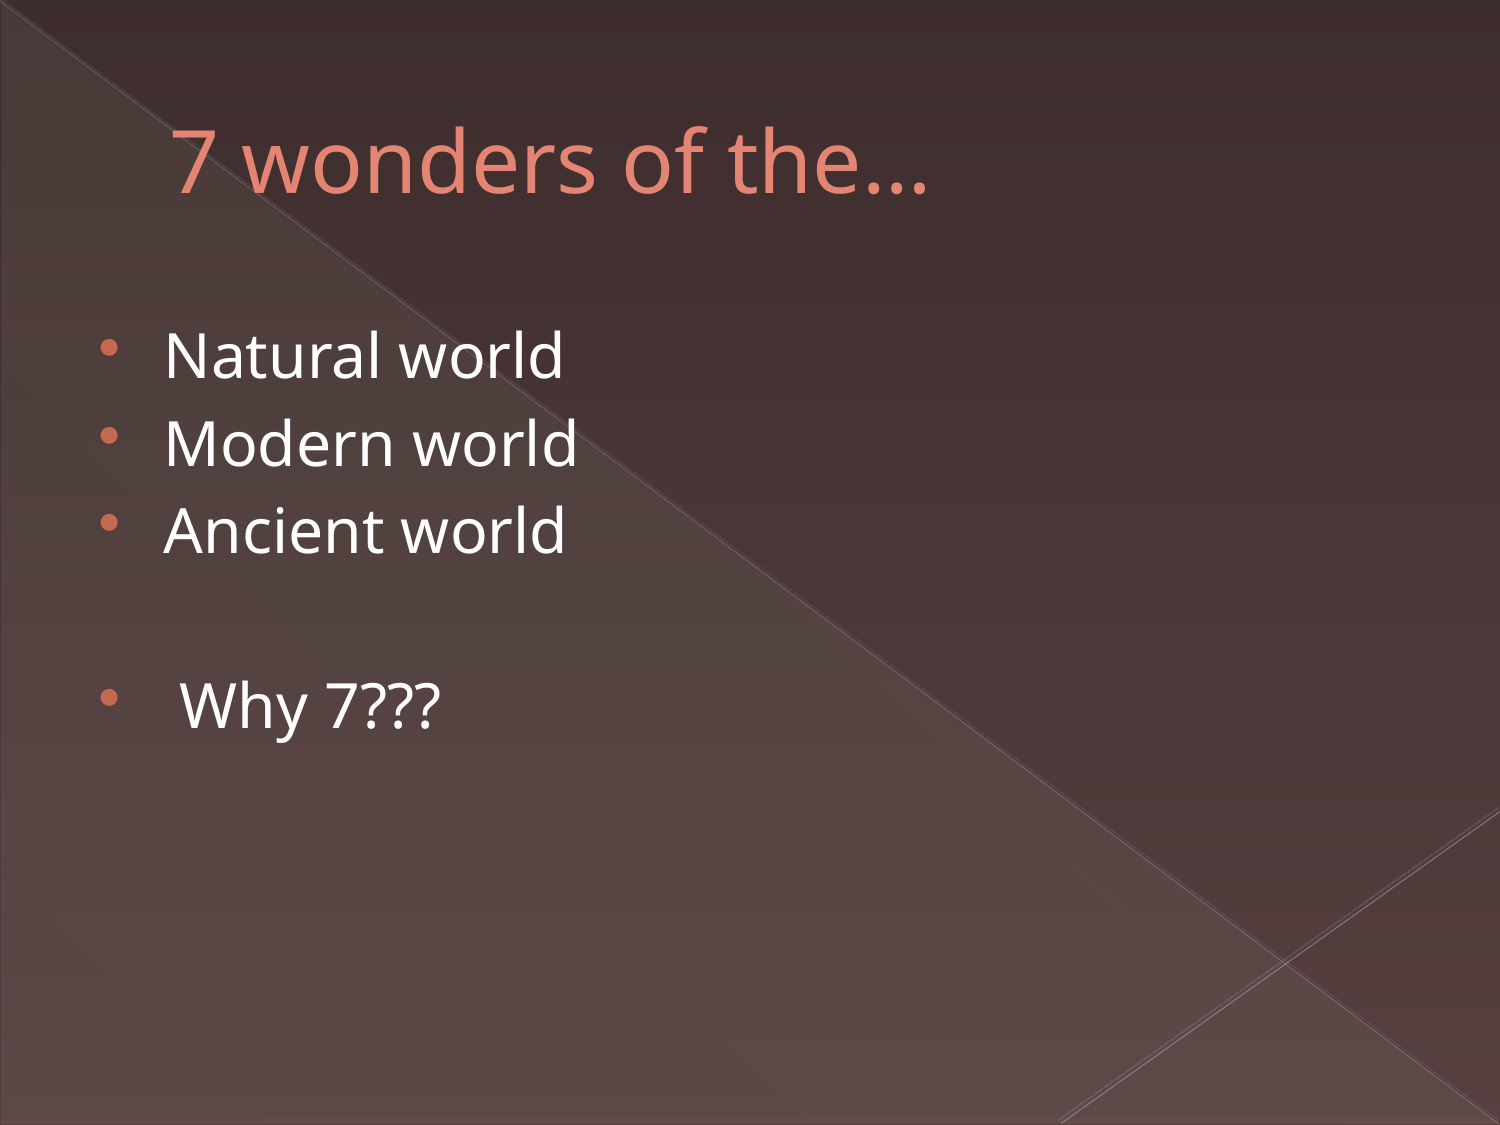

# 7 wonders of the…
Natural world
Modern world
Ancient world
 Why 7???